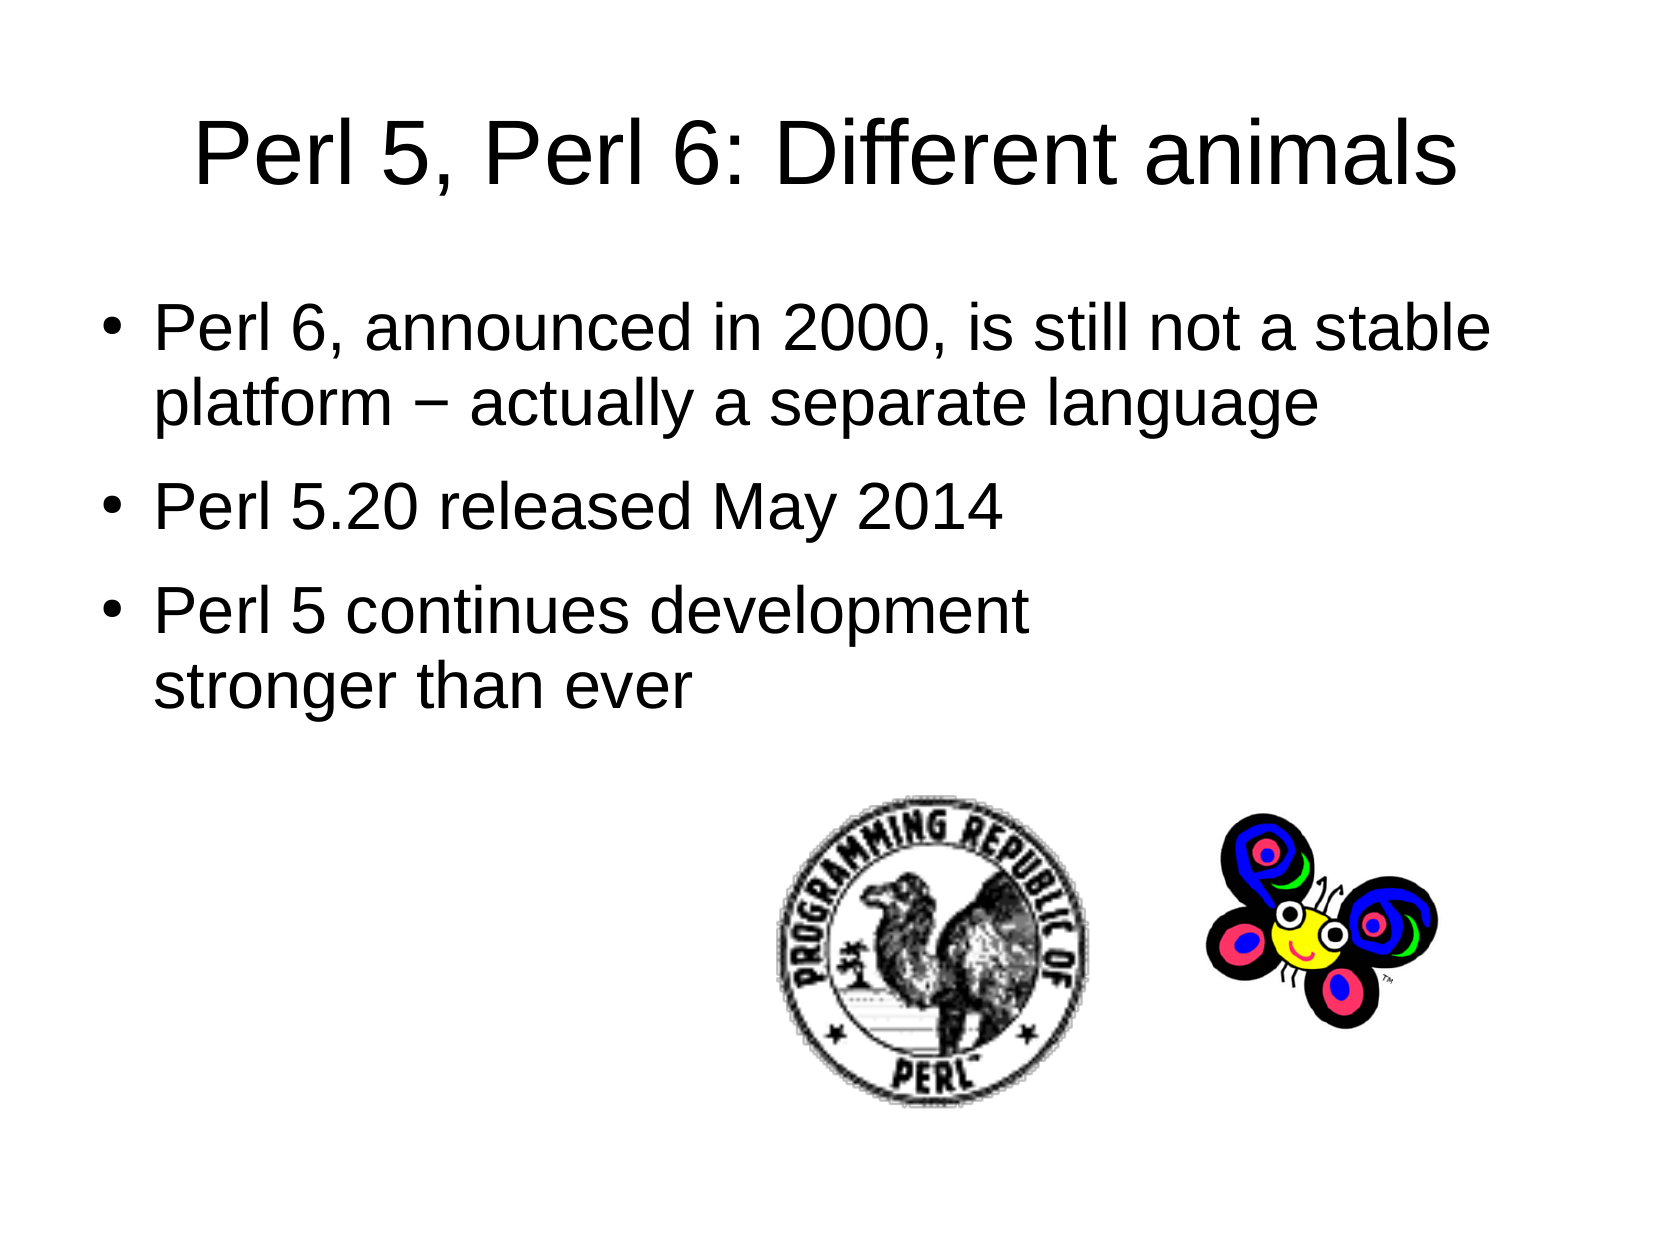

# Perl 5, Perl 6: Different animals
Perl 6, announced in 2000, is still not a stable platform − actually a separate language
Perl 5.20 released May 2014
Perl 5 continues development
stronger than ever